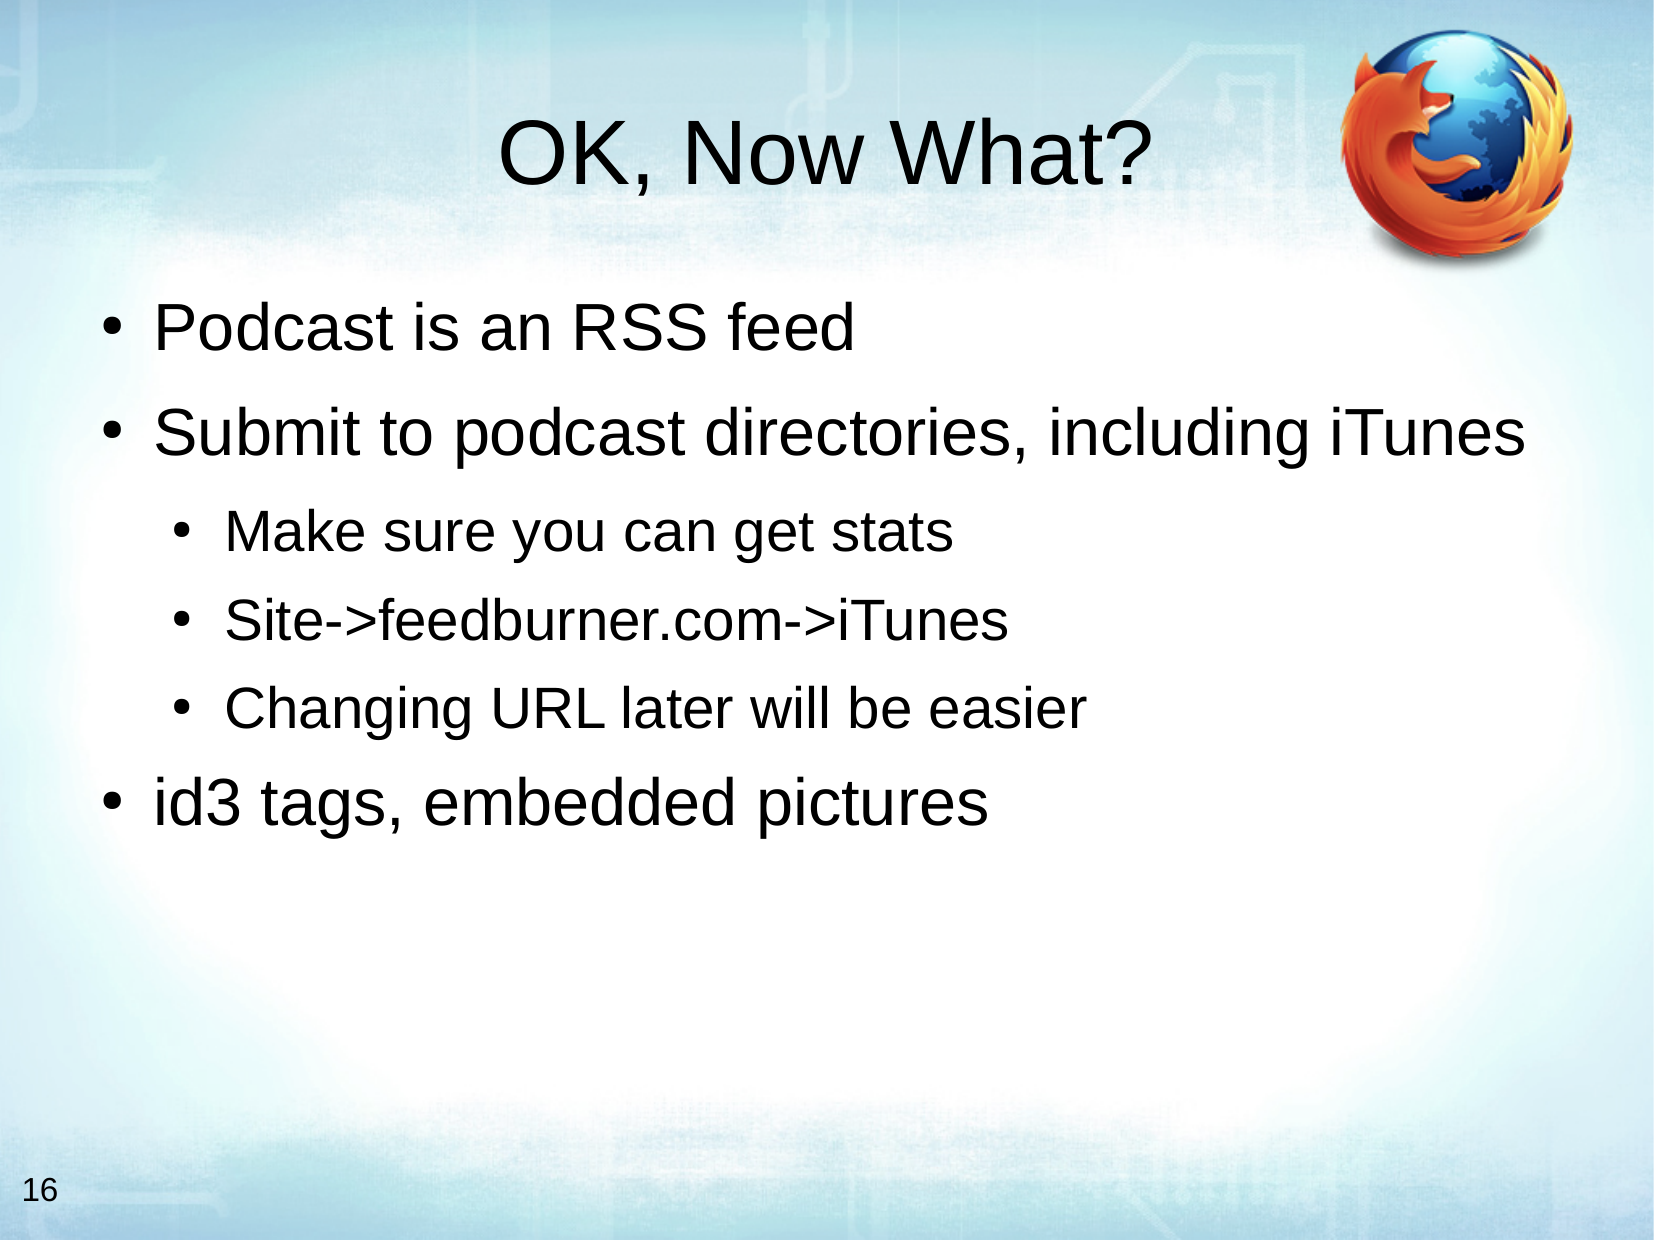

# OK, Now What?
Podcast is an RSS feed
Submit to podcast directories, including iTunes
Make sure you can get stats
Site->feedburner.com->iTunes
Changing URL later will be easier
id3 tags, embedded pictures